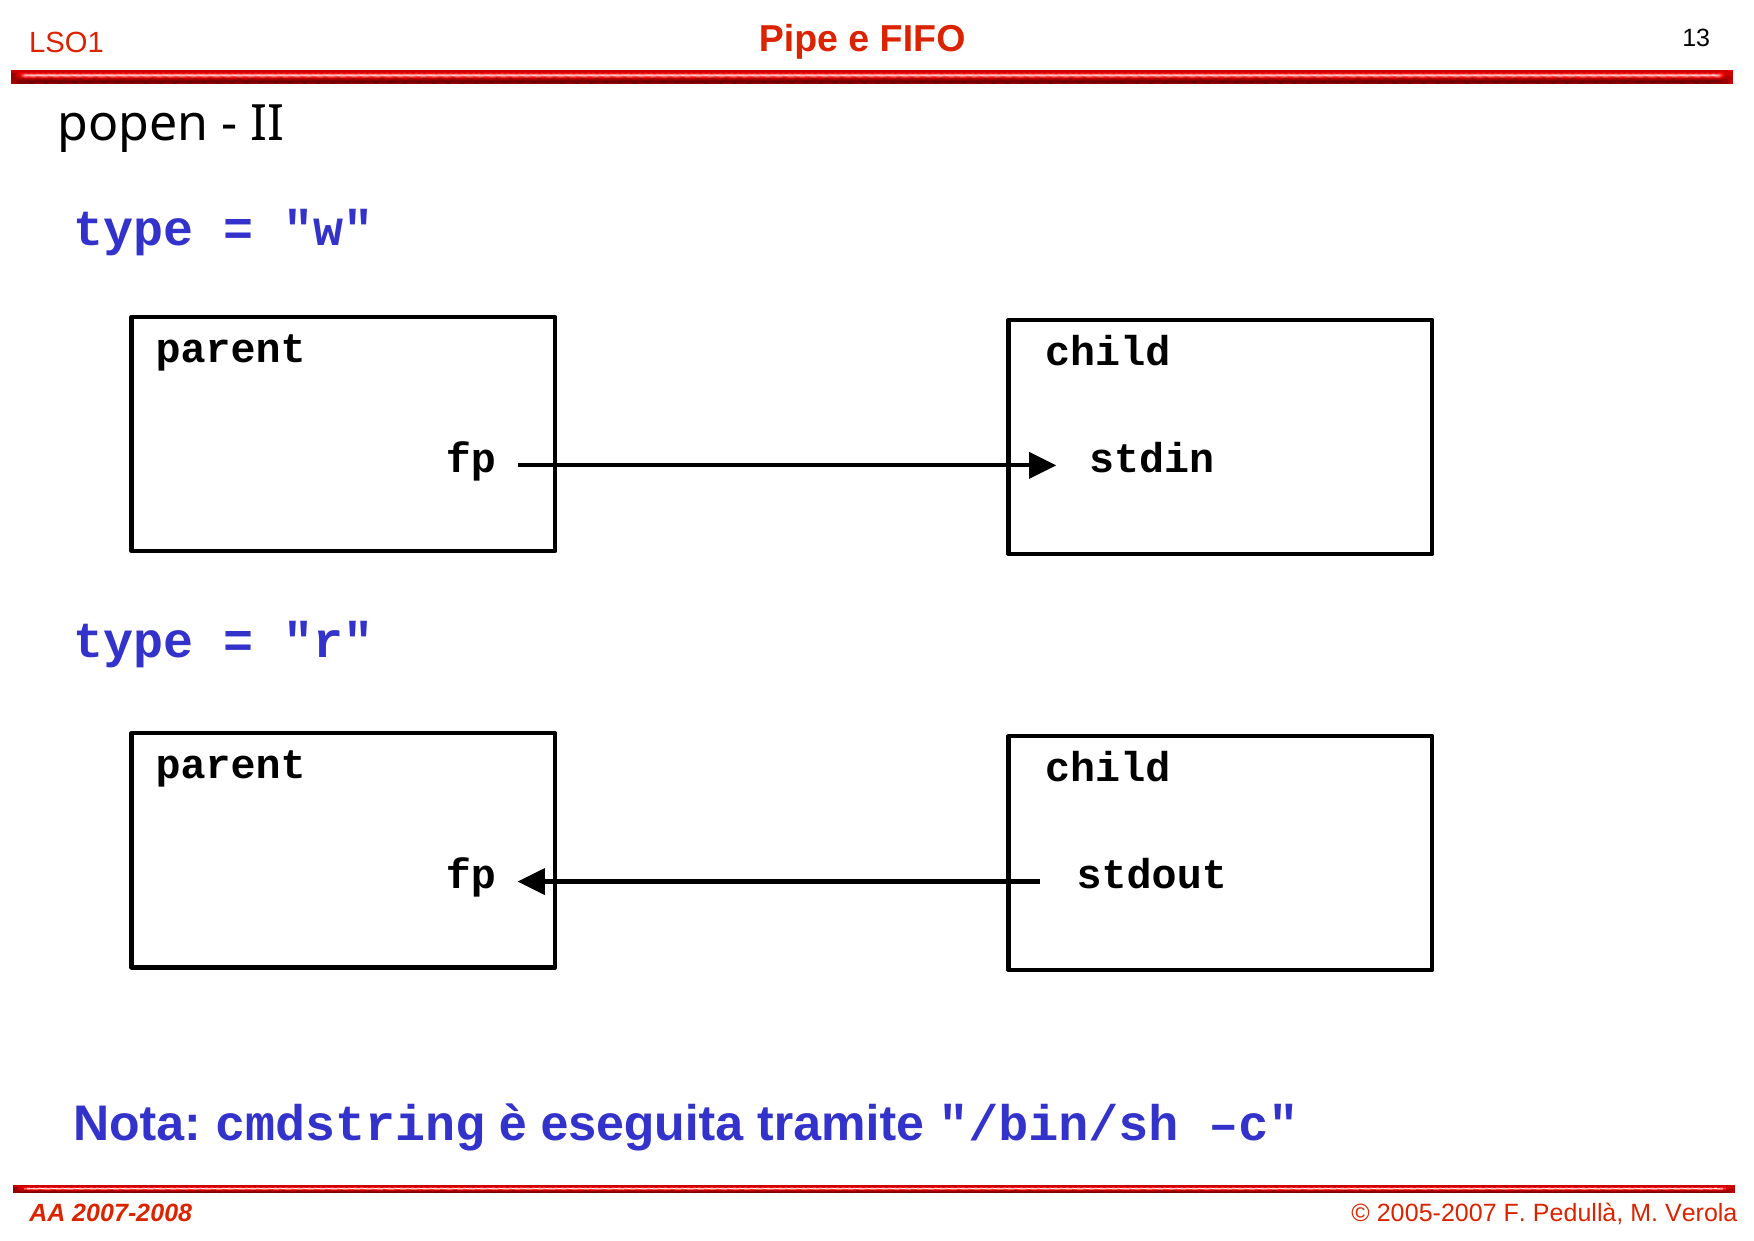

# popen - II
type = "w"
type = "r"
Nota: cmdstring è eseguita tramite "/bin/sh –c"
parent
child
fp
stdin
parent
child
fp
stdout